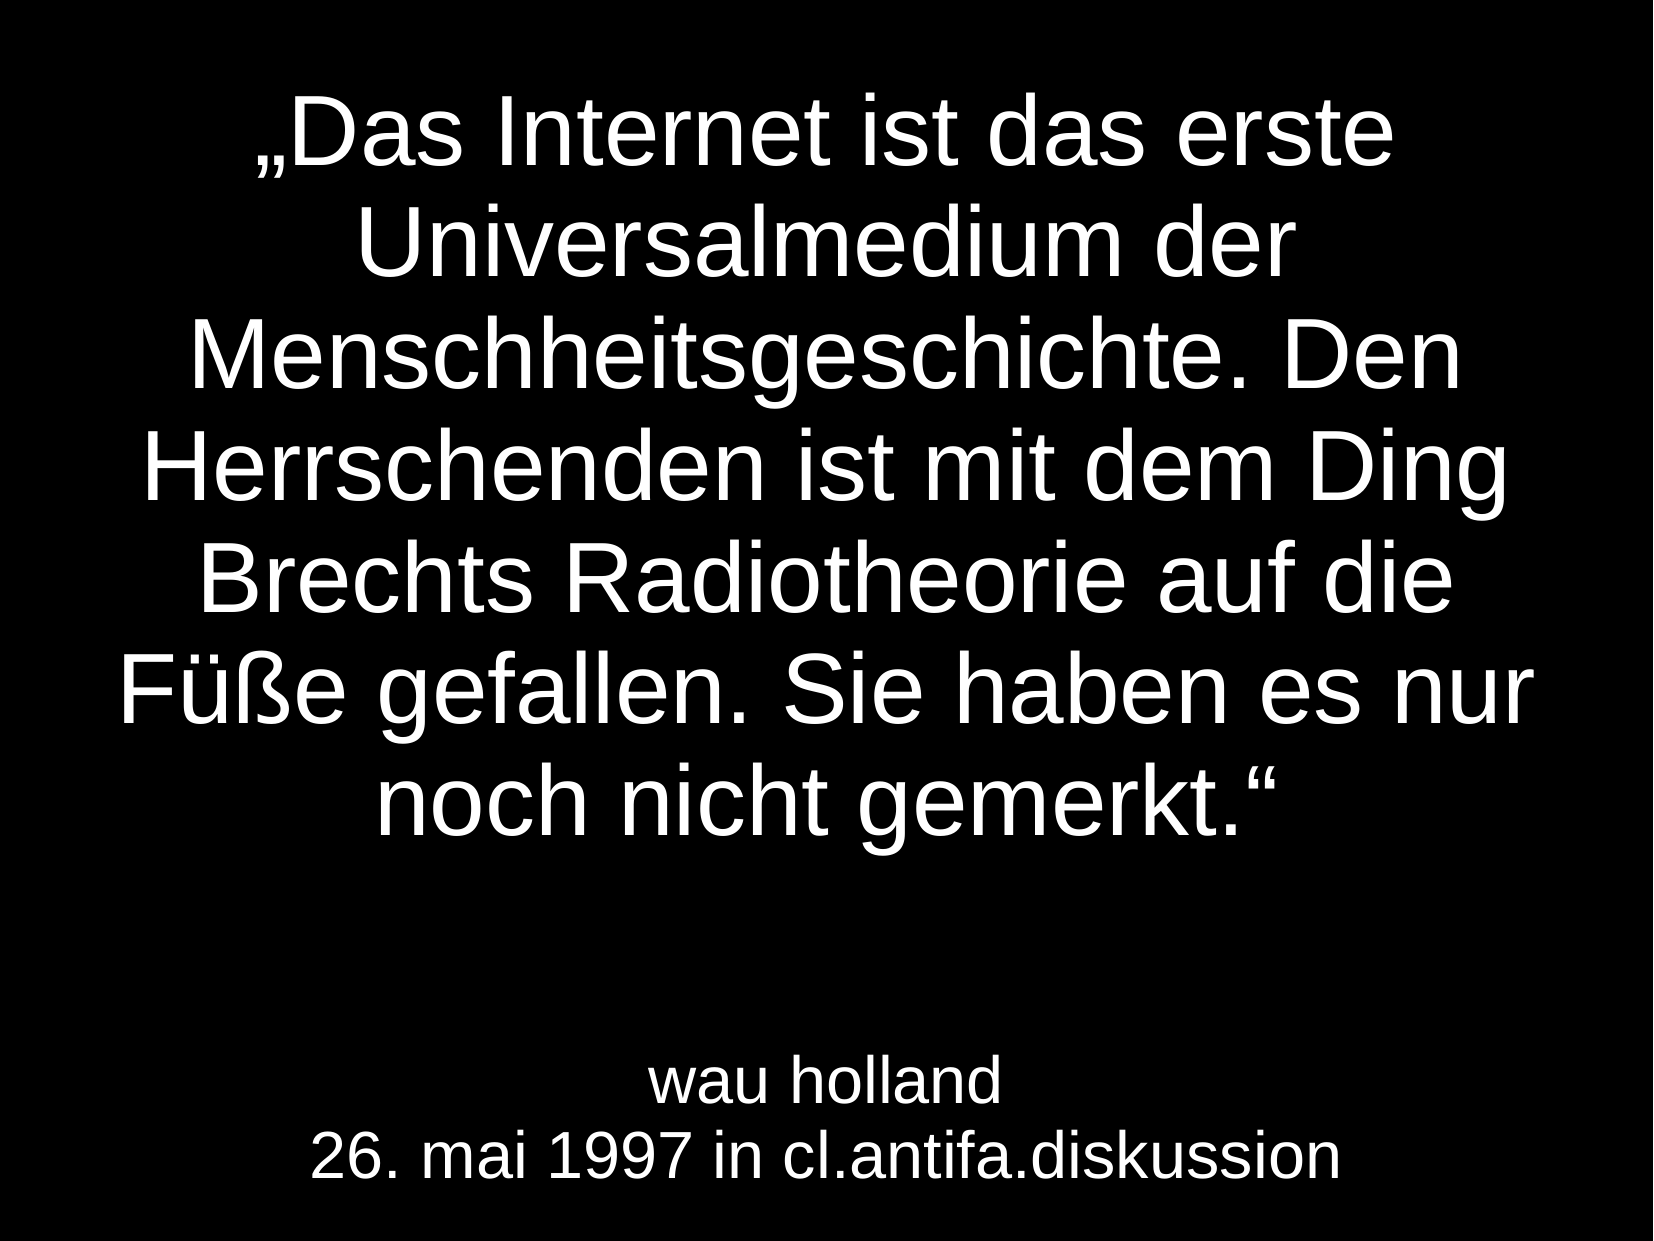

# „Das Internet ist das erste Universalmedium der Menschheitsgeschichte. Den Herrschenden ist mit dem Ding Brechts Radiotheorie auf die Füße gefallen. Sie haben es nur noch nicht gemerkt.“
wau holland
26. mai 1997 in cl.antifa.diskussion